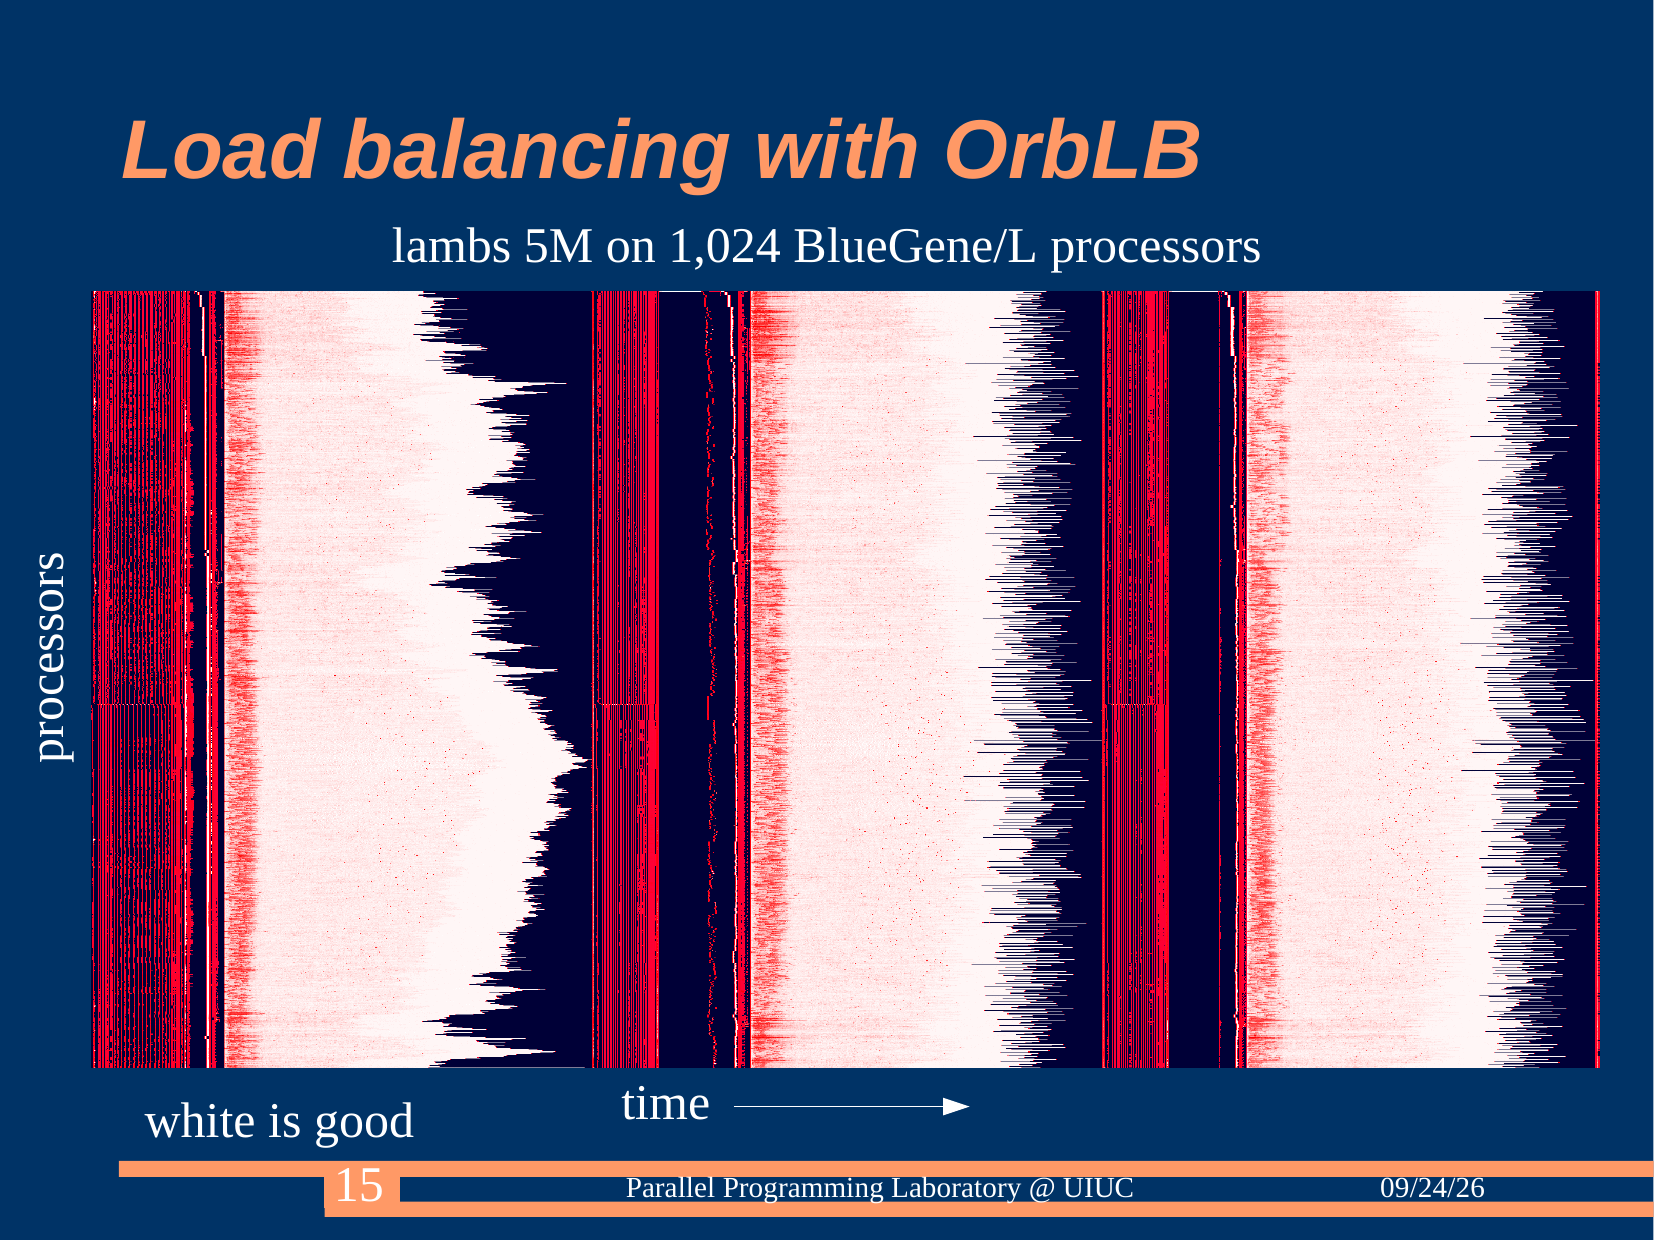

# Load balancing with OrbLB
lambs 5M on 1,024 BlueGene/L processors
processors
time
white is good
Parallel Programming Laboratory @ UIUC